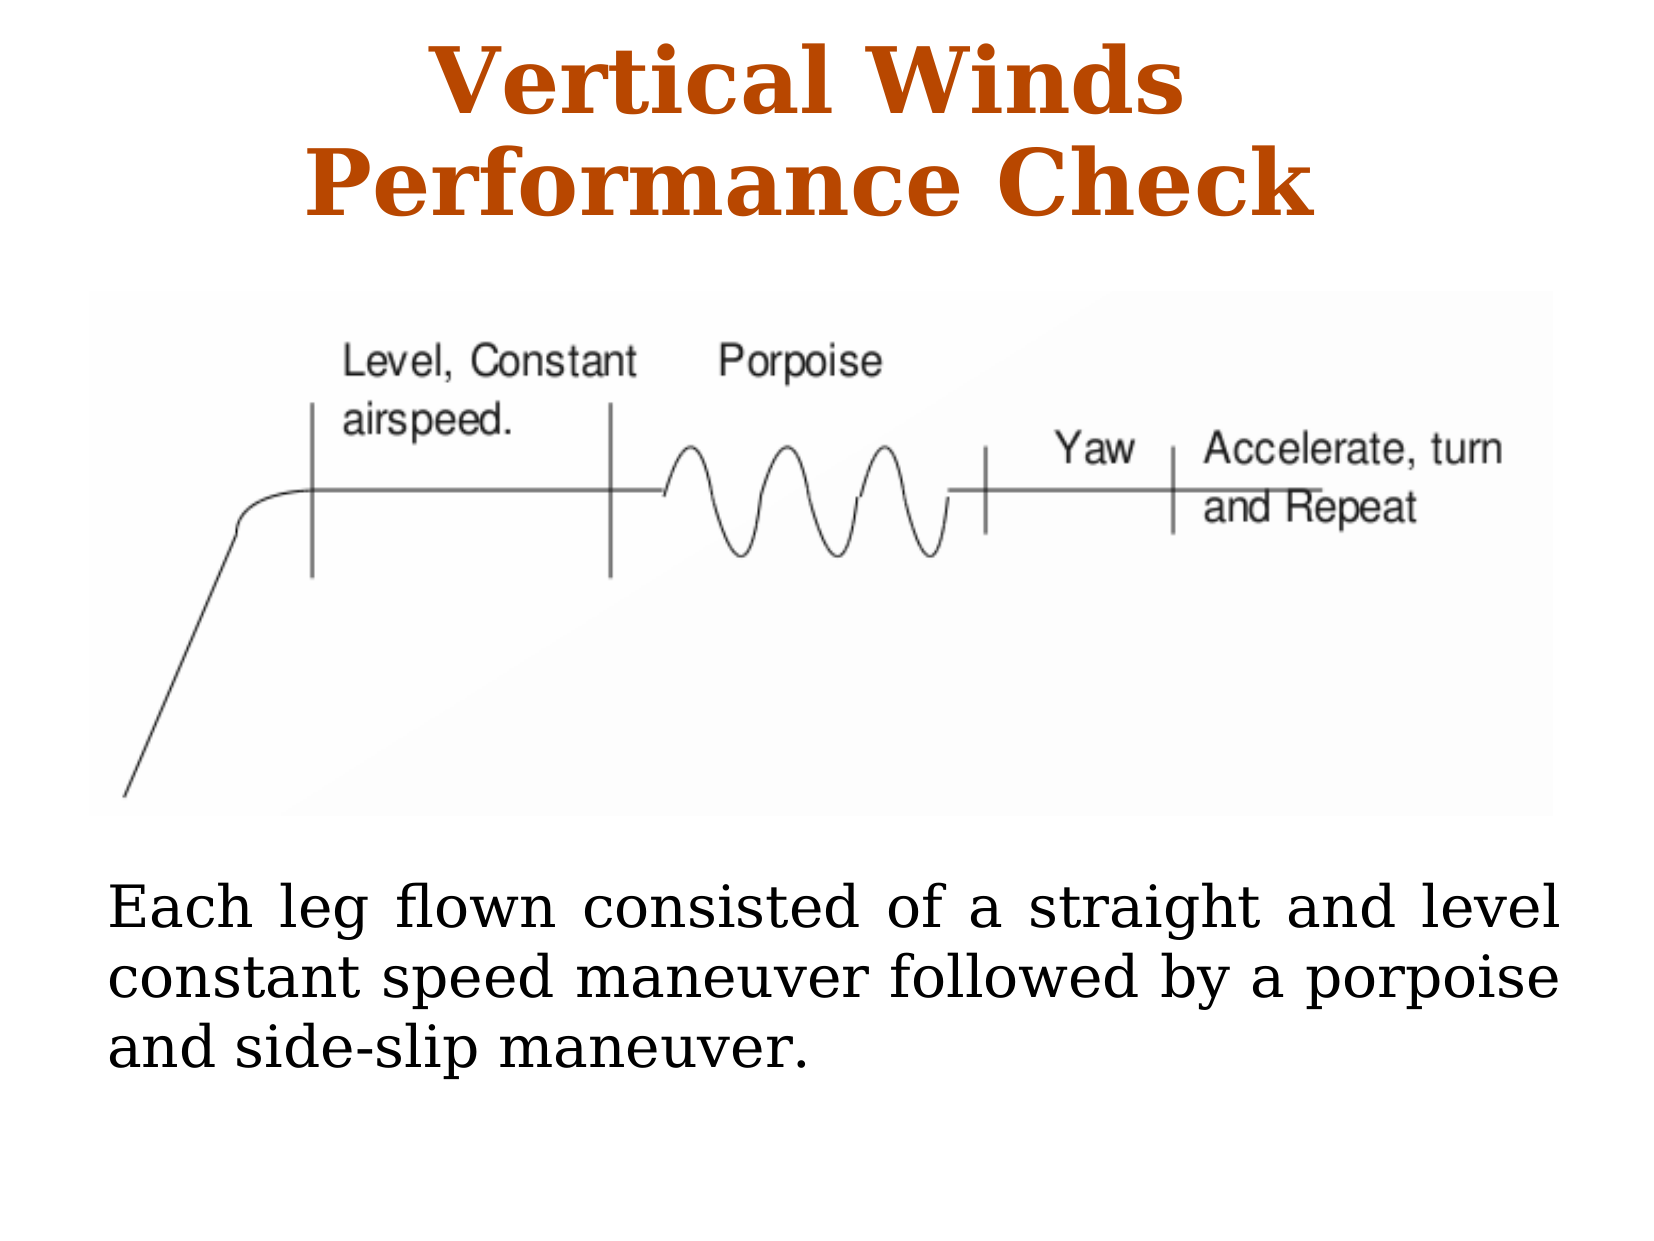

Vertical Winds
Performance Check
Each leg flown consisted of a straight and level constant speed maneuver followed by a porpoise and side-slip maneuver.